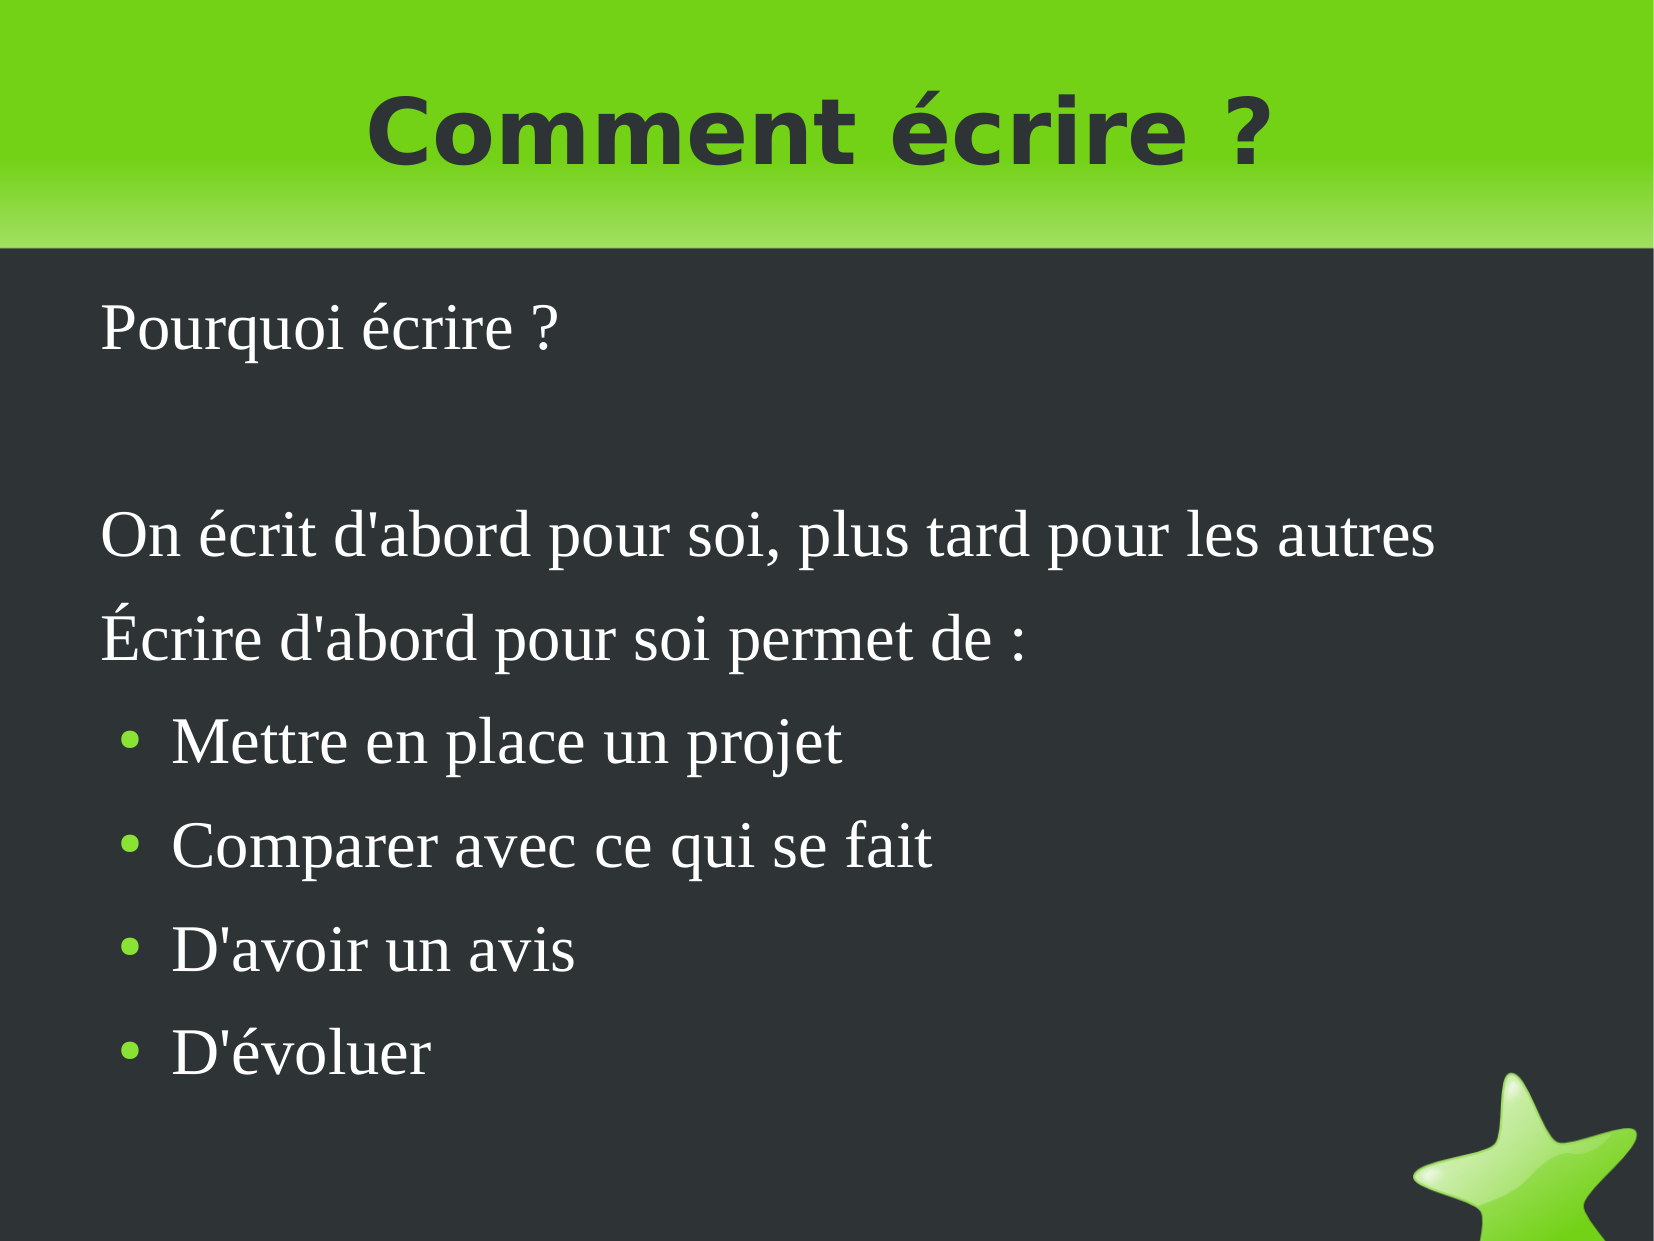

# Comment écrire ?
Pourquoi écrire ?
On écrit d'abord pour soi, plus tard pour les autres
Écrire d'abord pour soi permet de :
Mettre en place un projet
Comparer avec ce qui se fait
D'avoir un avis
D'évoluer